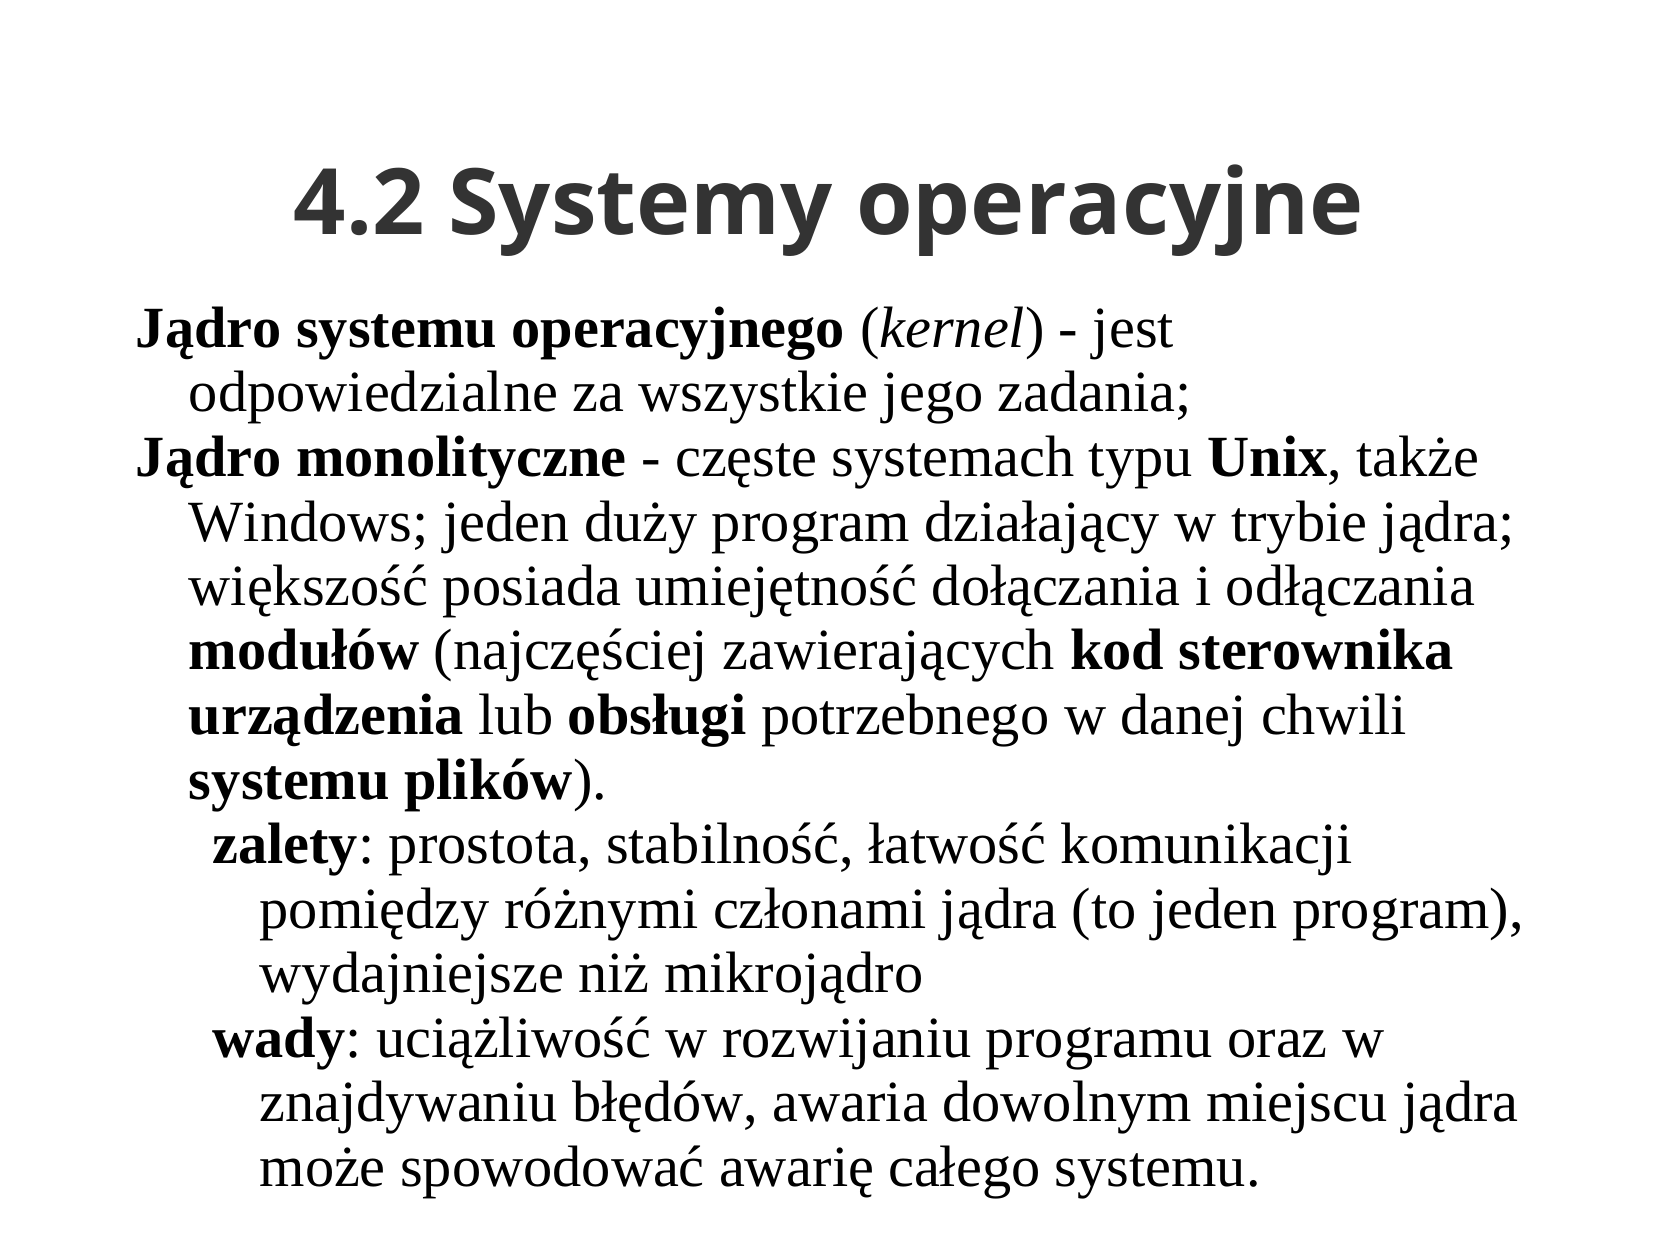

# 4.2 Systemy operacyjne
Jądro systemu operacyjnego (kernel) - jest odpowiedzialne za wszystkie jego zadania;
Jądro monolityczne - częste systemach typu Unix, także Windows; jeden duży program działający w trybie jądra; większość posiada umiejętność dołączania i odłączania modułów (najczęściej zawierających kod sterownika urządzenia lub obsługi potrzebnego w danej chwili systemu plików).
zalety: prostota, stabilność, łatwość komunikacji pomiędzy różnymi członami jądra (to jeden program), wydajniejsze niż mikrojądro
wady: uciążliwość w rozwijaniu programu oraz w znajdywaniu błędów, awaria dowolnym miejscu jądra może spowodować awarię całego systemu.